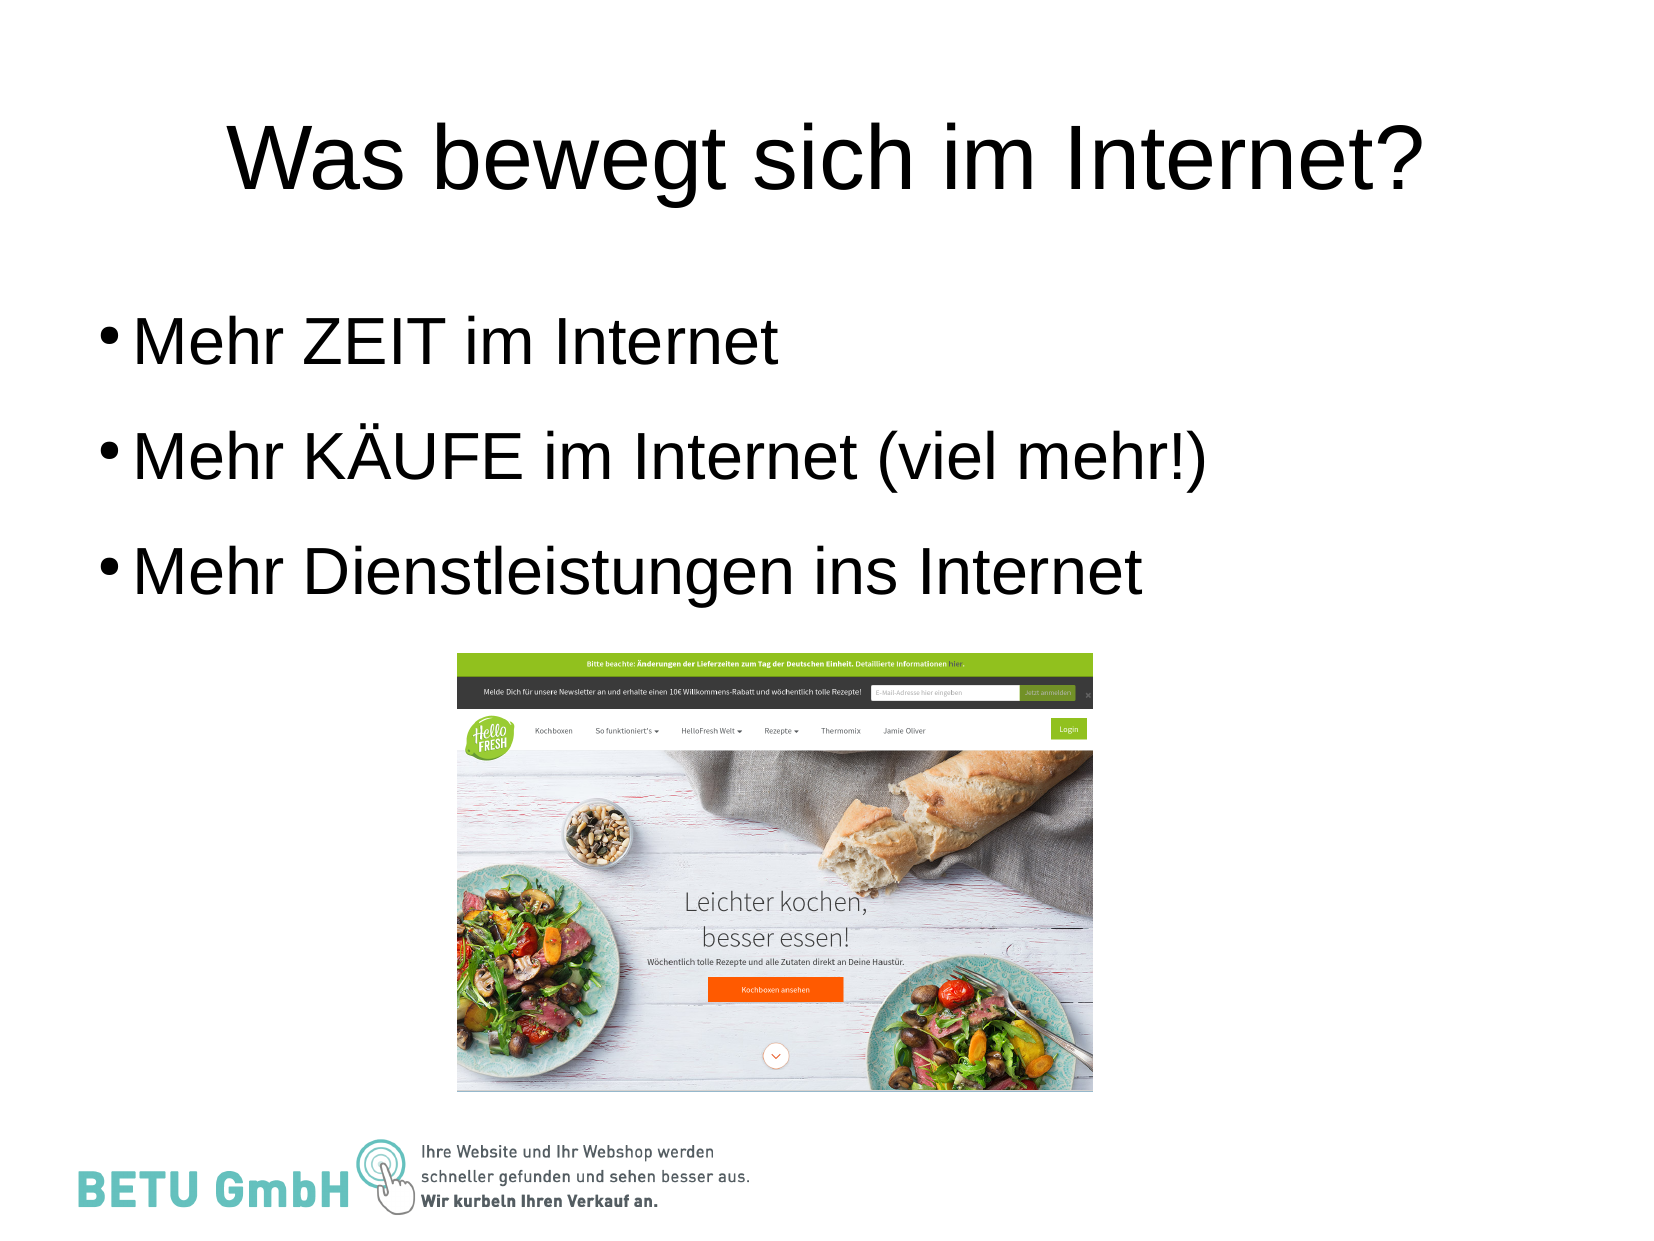

Was bewegt sich im Internet?
Mehr ZEIT im Internet
Mehr KÄUFE im Internet (viel mehr!)
Mehr Dienstleistungen ins Internet